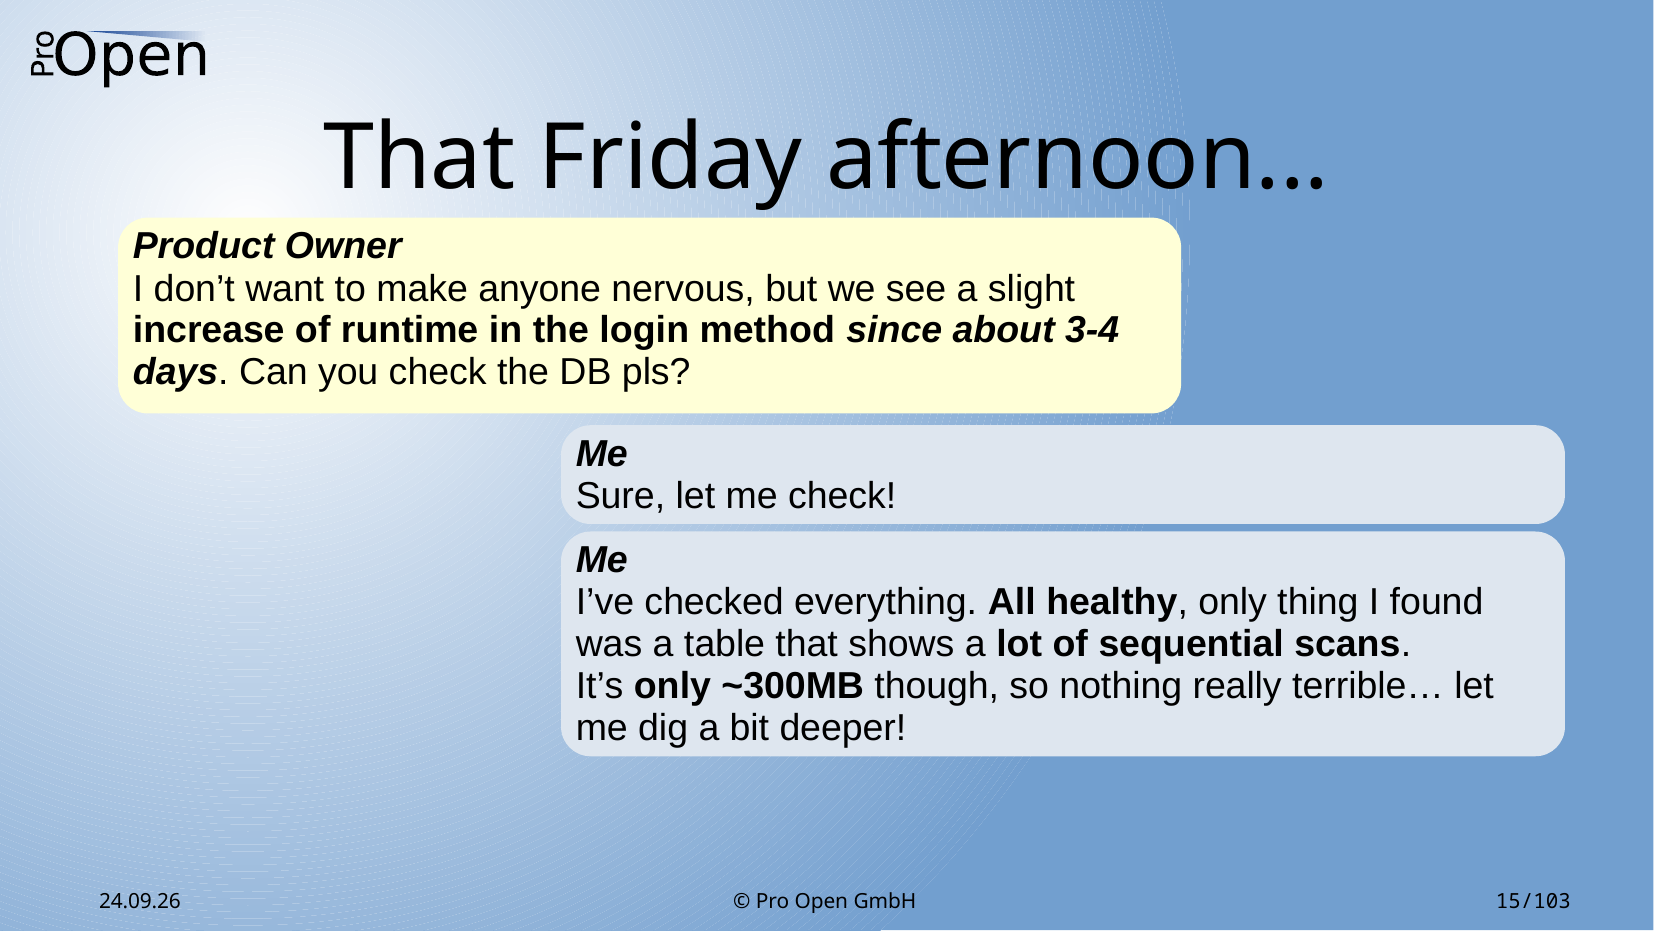

# That Friday afternoon...
Product Owner
I don’t want to make anyone nervous, but we see a slight increase of runtime in the login method since about 3-4 days. Can you check the DB pls?
Me
Sure, let me check!
Me
I’ve checked everything. All healthy, only thing I found was a table that shows a lot of sequential scans.
It’s only ~300MB though, so nothing really terrible… let me dig a bit deeper!
© Pro Open GmbH
15